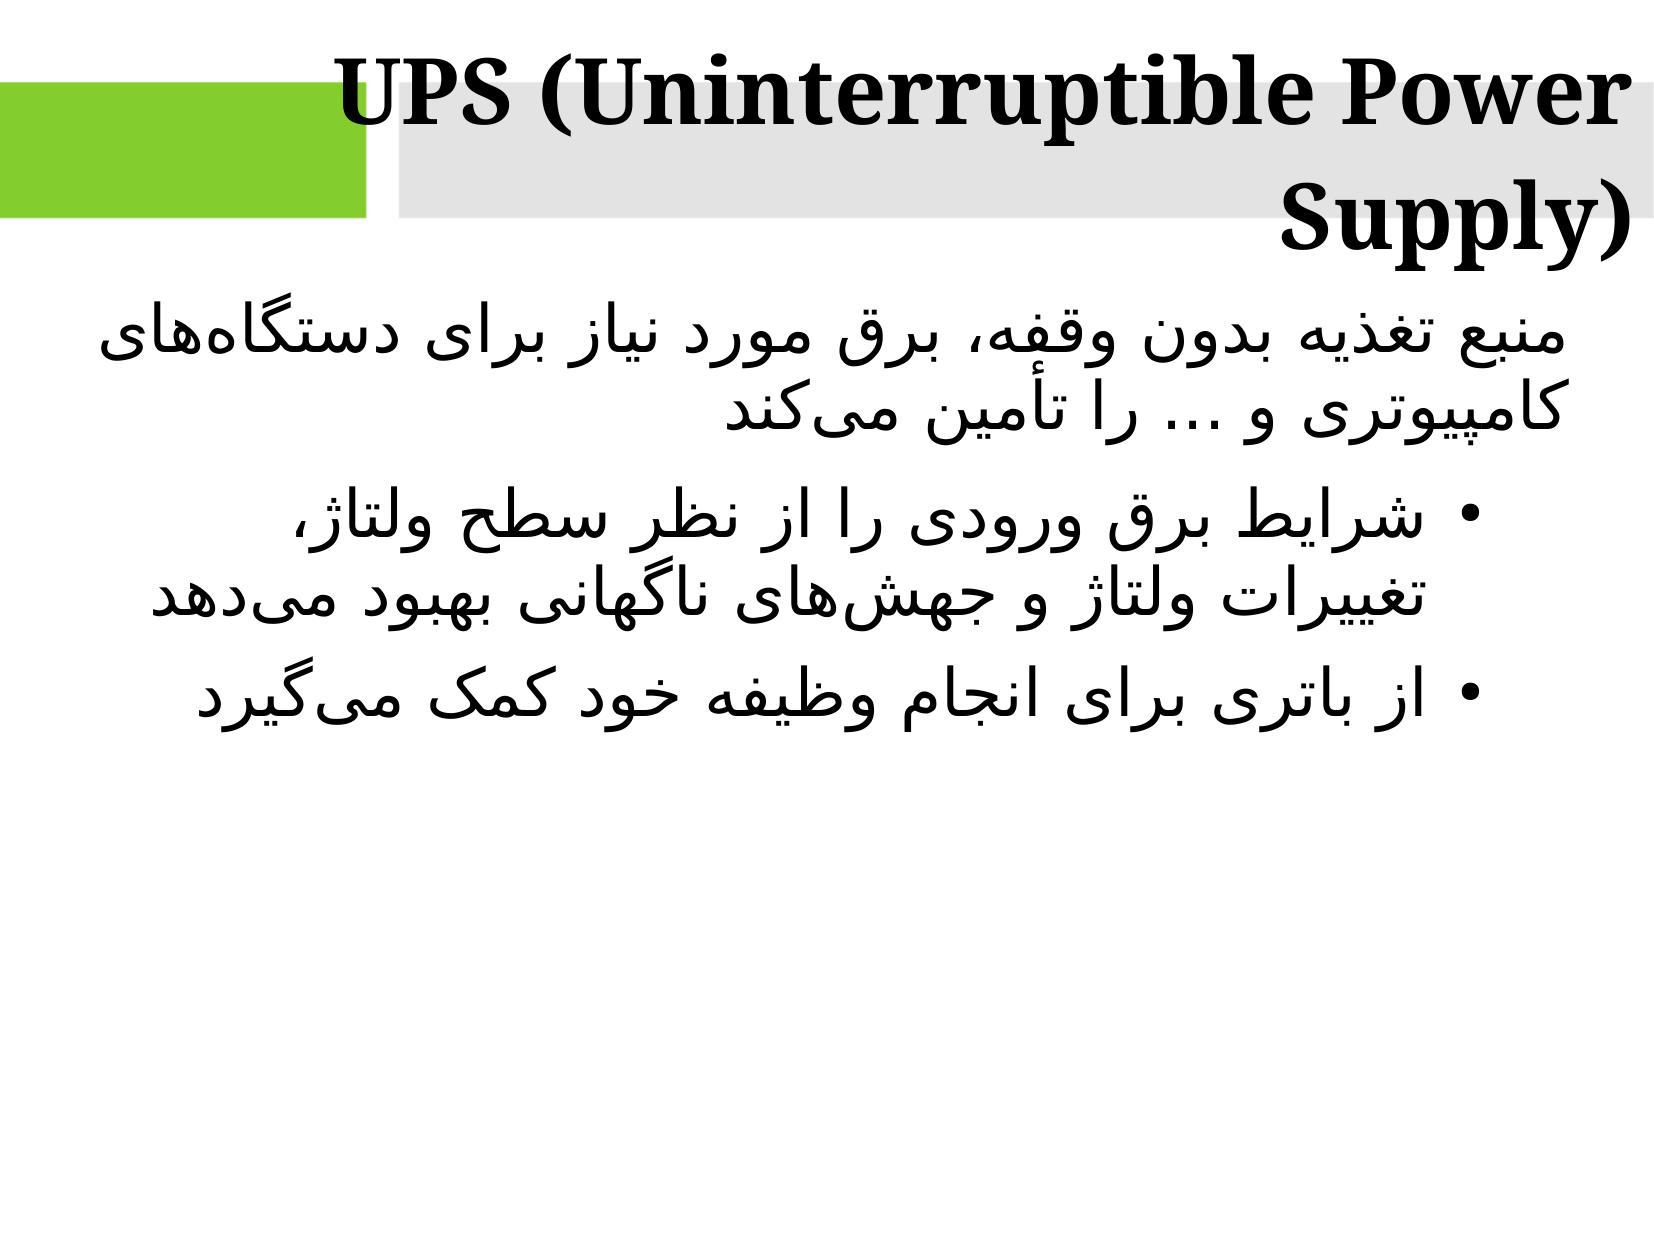

# UPS (Uninterruptible Power Supply)
منبع تغذیه بدون وقفه، برق مورد نیاز برای دستگاه‌های کامپیوتری و ... را تأمین می‌کند
شرایط برق ورودی را از نظر سطح ولتاژ، تغییرات ولتاژ و جهش‌های ناگهانی بهبود می‌دهد
از باتری برای انجام وظیفه خود کمک می‌گیرد